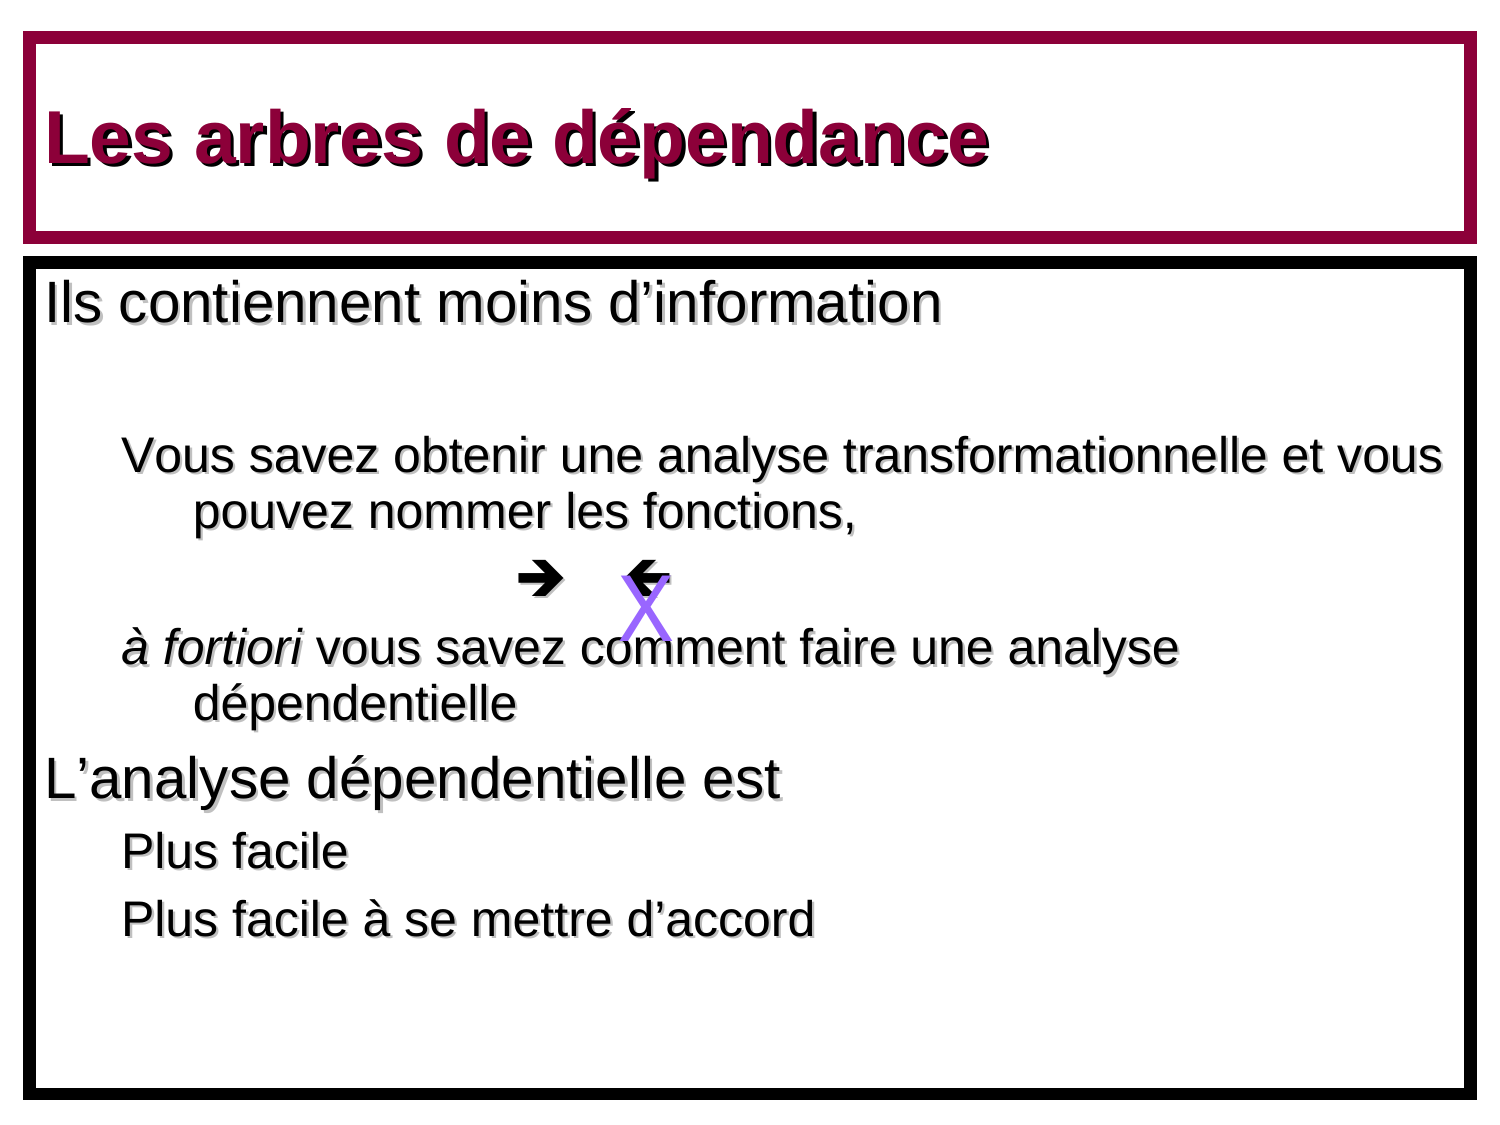

# Les arbres de dépendance
Ils contiennent moins d’information
Vous savez obtenir une analyse transformationnelle et vous pouvez nommer les fonctions,
				 
à fortiori vous savez comment faire une analyse dépendentielle
L’analyse dépendentielle est
Plus facile
Plus facile à se mettre d’accord
X